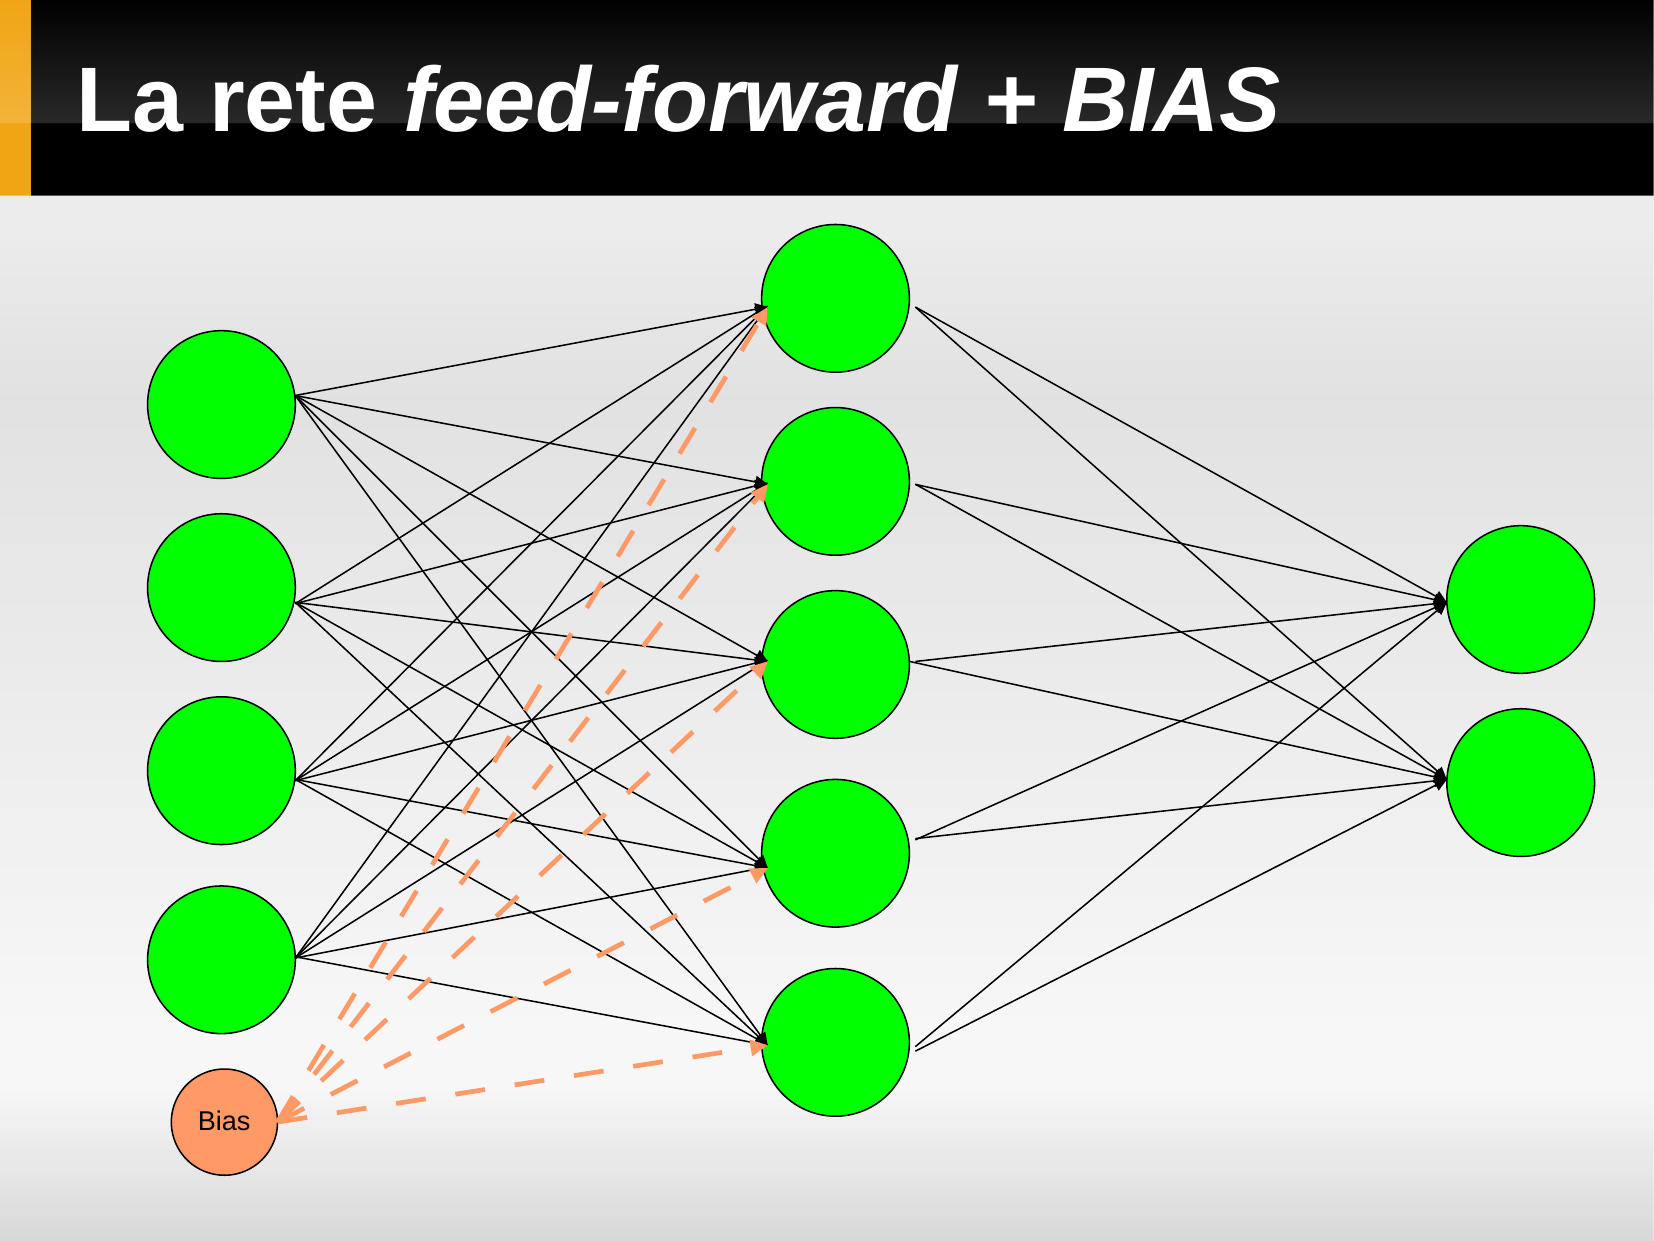

# La rete feed-forward + BIAS
Bias